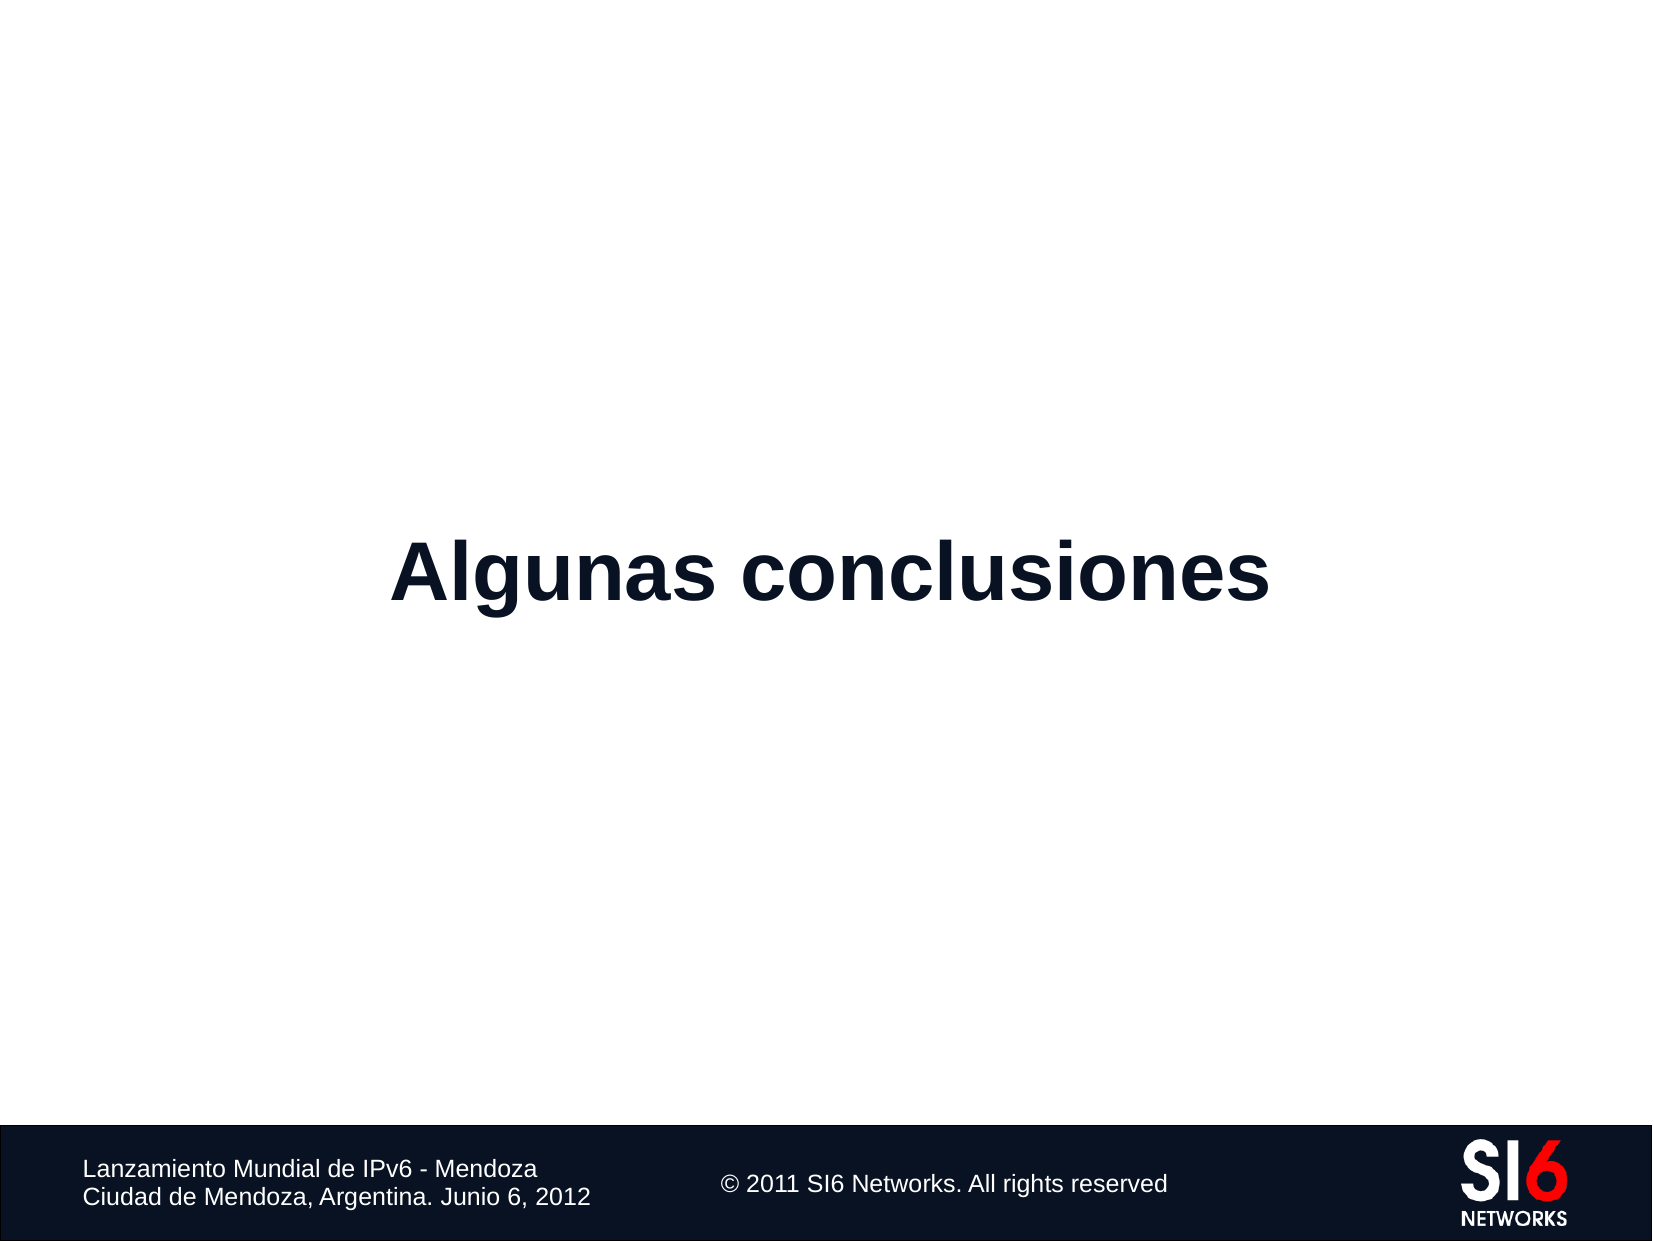

# Algunas conclusiones
Congreso de Seguridad en Computo 2011
40